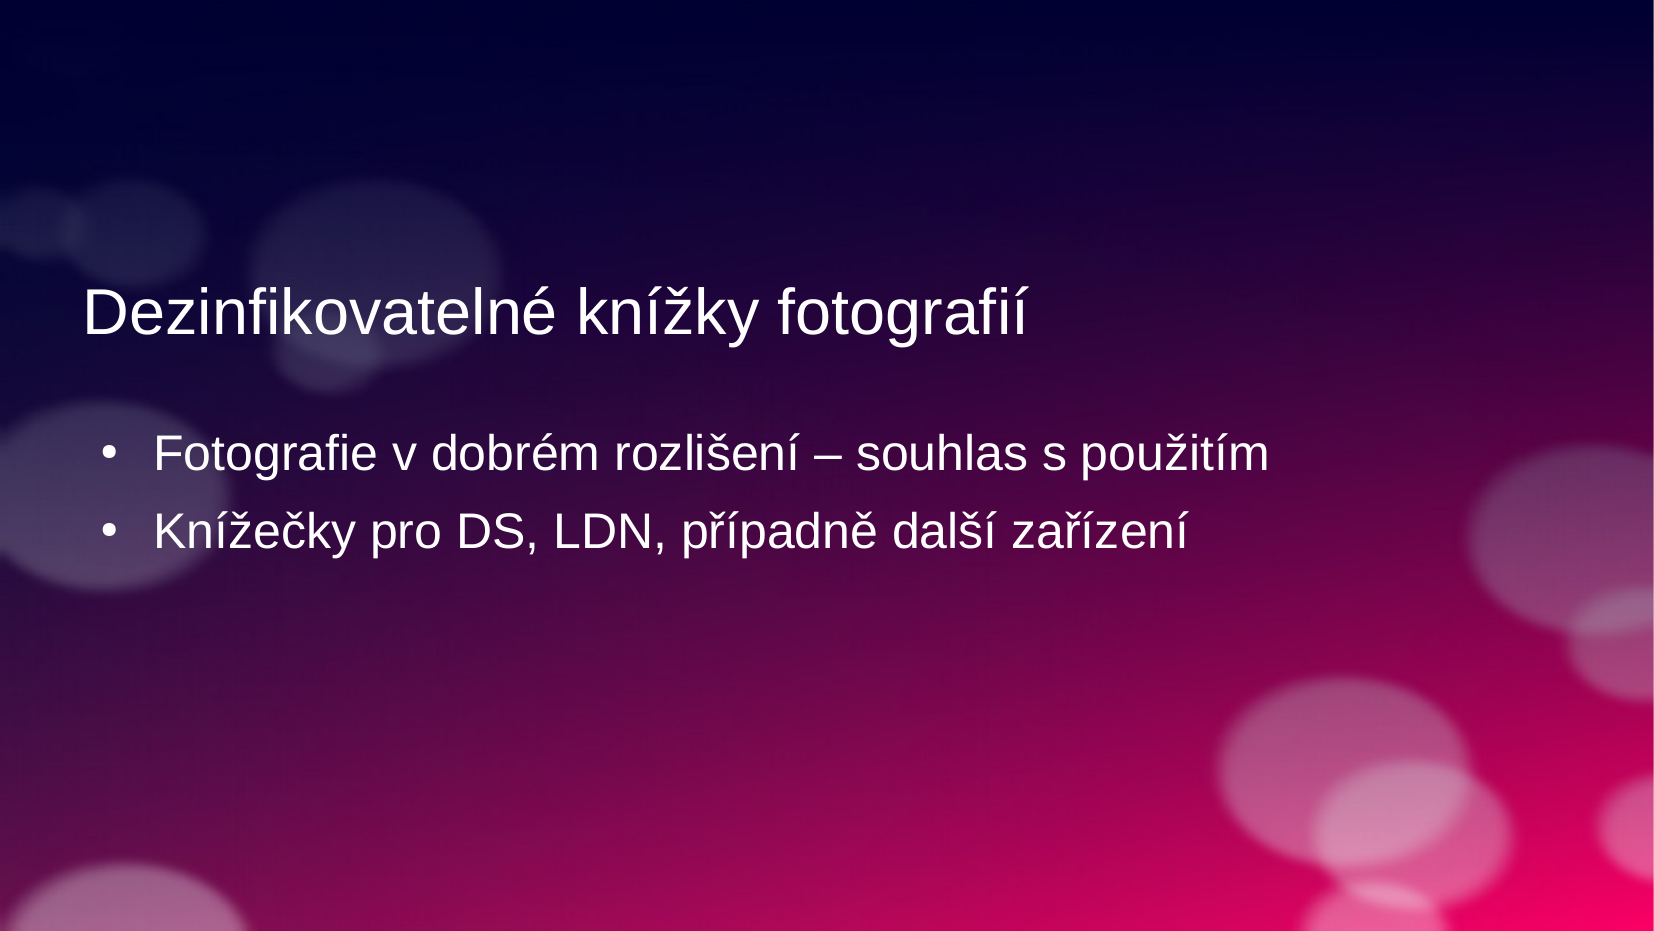

# Dezinfikovatelné knížky fotografií
Fotografie v dobrém rozlišení – souhlas s použitím
Knížečky pro DS, LDN, případně další zařízení